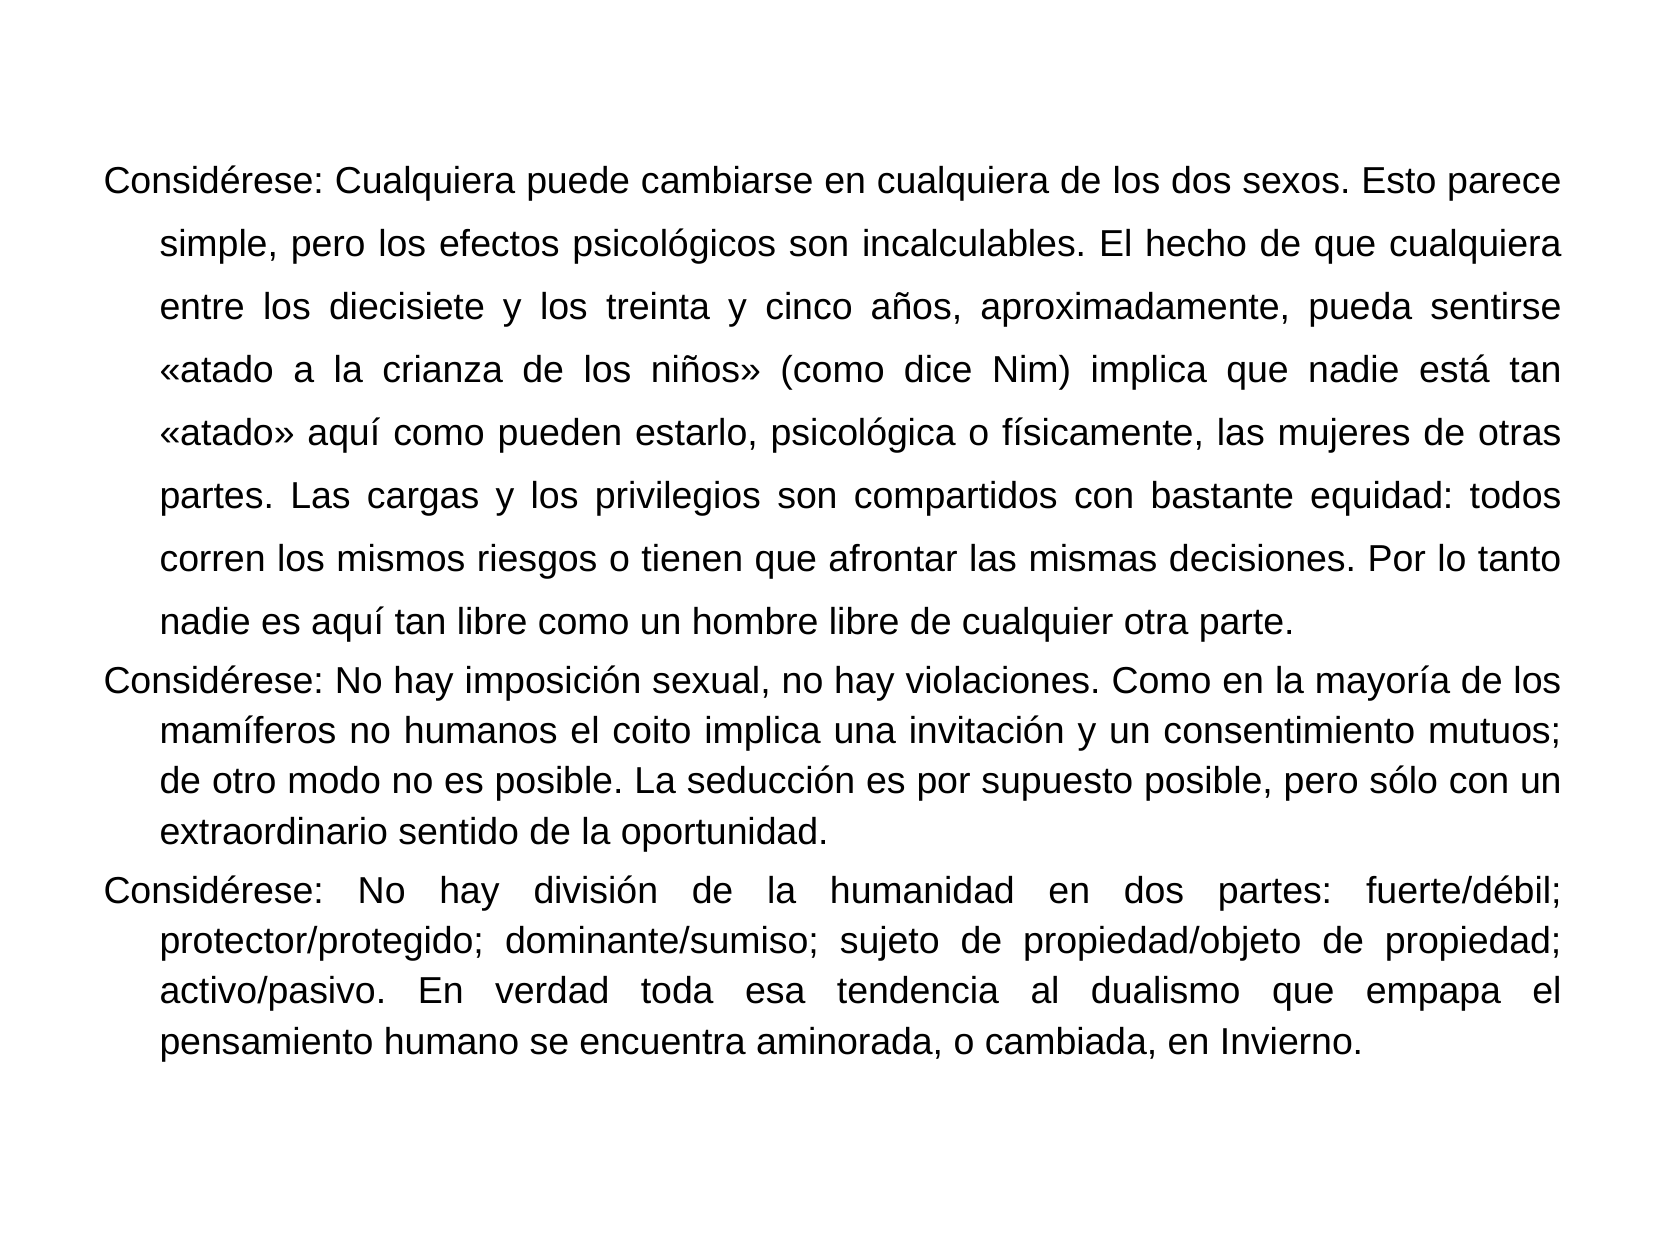

Considérese: Cualquiera puede cambiarse en cualquiera de los dos sexos. Esto parece simple, pero los efectos psicológicos son incalculables. El hecho de que cualquiera entre los diecisiete y los treinta y cinco años, aproximadamente, pueda sentirse «atado a la crianza de los niños» (como dice Nim) implica que nadie está tan «atado» aquí como pueden estarlo, psicológica o físicamente, las mujeres de otras partes. Las cargas y los privilegios son compartidos con bastante equidad: todos corren los mismos riesgos o tienen que afrontar las mismas decisiones. Por lo tanto nadie es aquí tan libre como un hombre libre de cualquier otra parte.
Considérese: No hay imposición sexual, no hay violaciones. Como en la mayoría de los mamíferos no humanos el coito implica una invitación y un consentimiento mutuos; de otro modo no es posible. La seducción es por supuesto posible, pero sólo con un extraordinario sentido de la oportunidad.
Considérese: No hay división de la humanidad en dos partes: fuerte/débil; protector/protegido; dominante/sumiso; sujeto de propiedad/objeto de propiedad; activo/pasivo. En verdad toda esa tendencia al dualismo que empapa el pensamiento humano se encuentra aminorada, o cambiada, en Invierno.